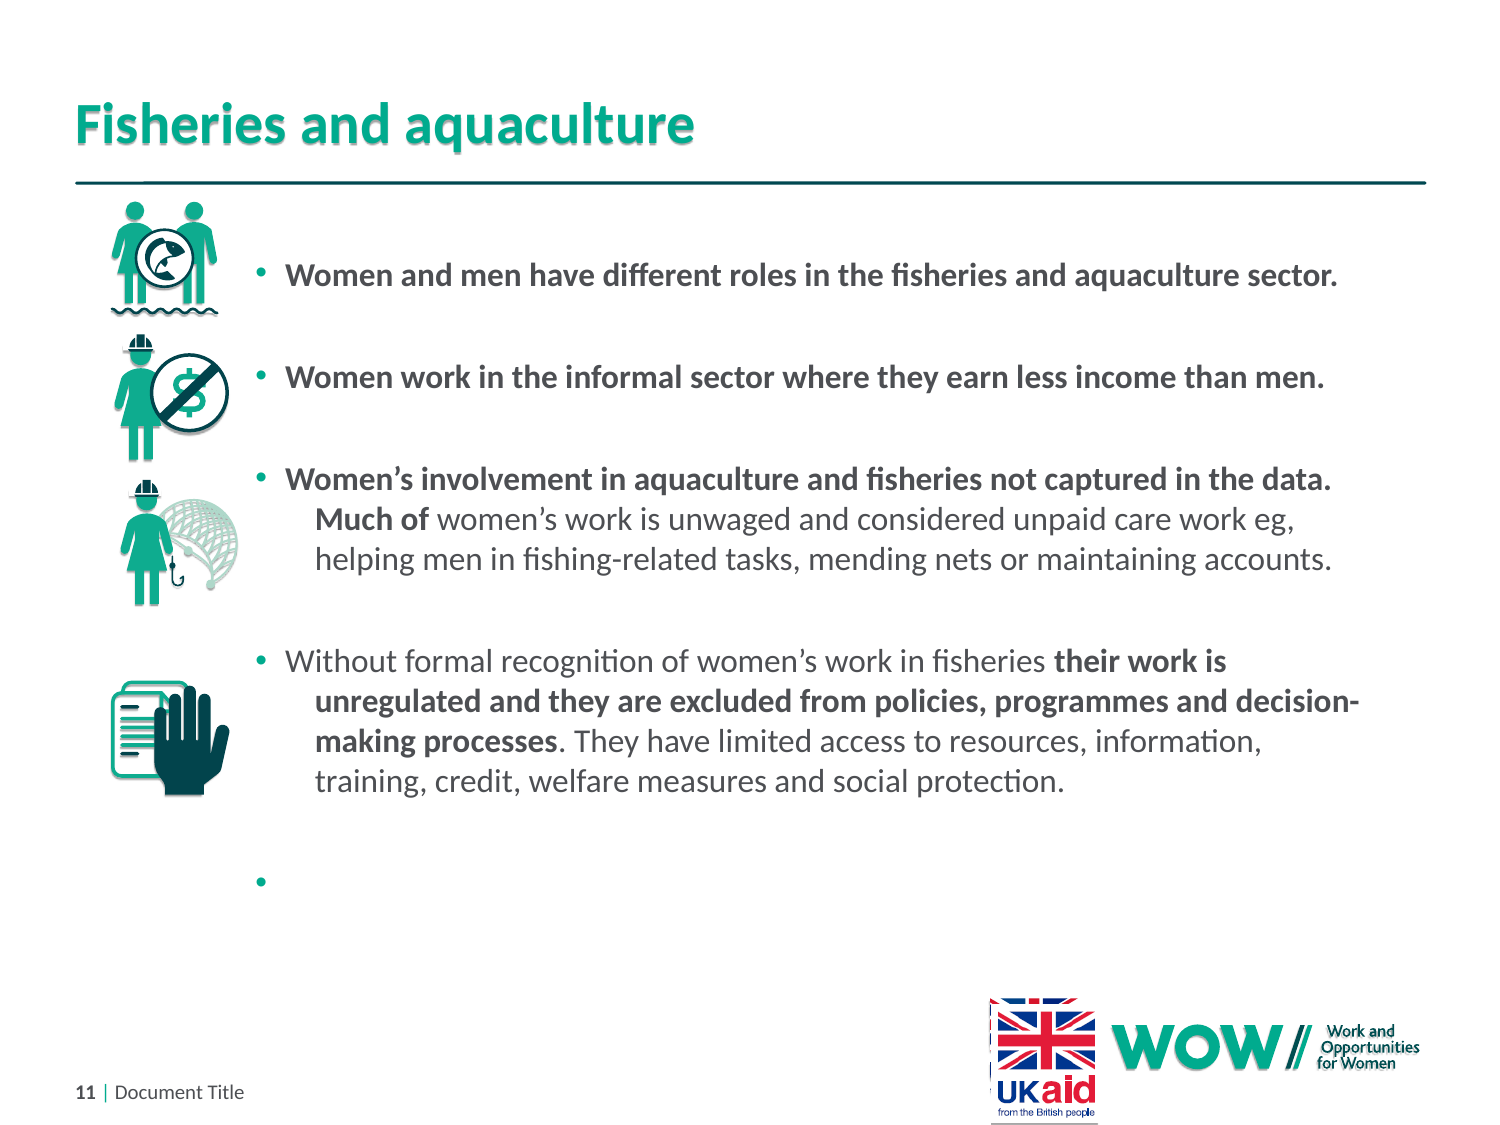

# Fisheries and aquaculture
Women and men have different roles in the fisheries and aquaculture sector.
Women work in the informal sector where they earn less income than men.
Women’s involvement in aquaculture and fisheries not captured in the data. Much of women’s work is unwaged and considered unpaid care work eg, helping men in fishing-related tasks, mending nets or maintaining accounts.
Without formal recognition of women’s work in fisheries their work is unregulated and they are excluded from policies, programmes and decision-making processes. They have limited access to resources, information, training, credit, welfare measures and social protection.
10 | Document Title